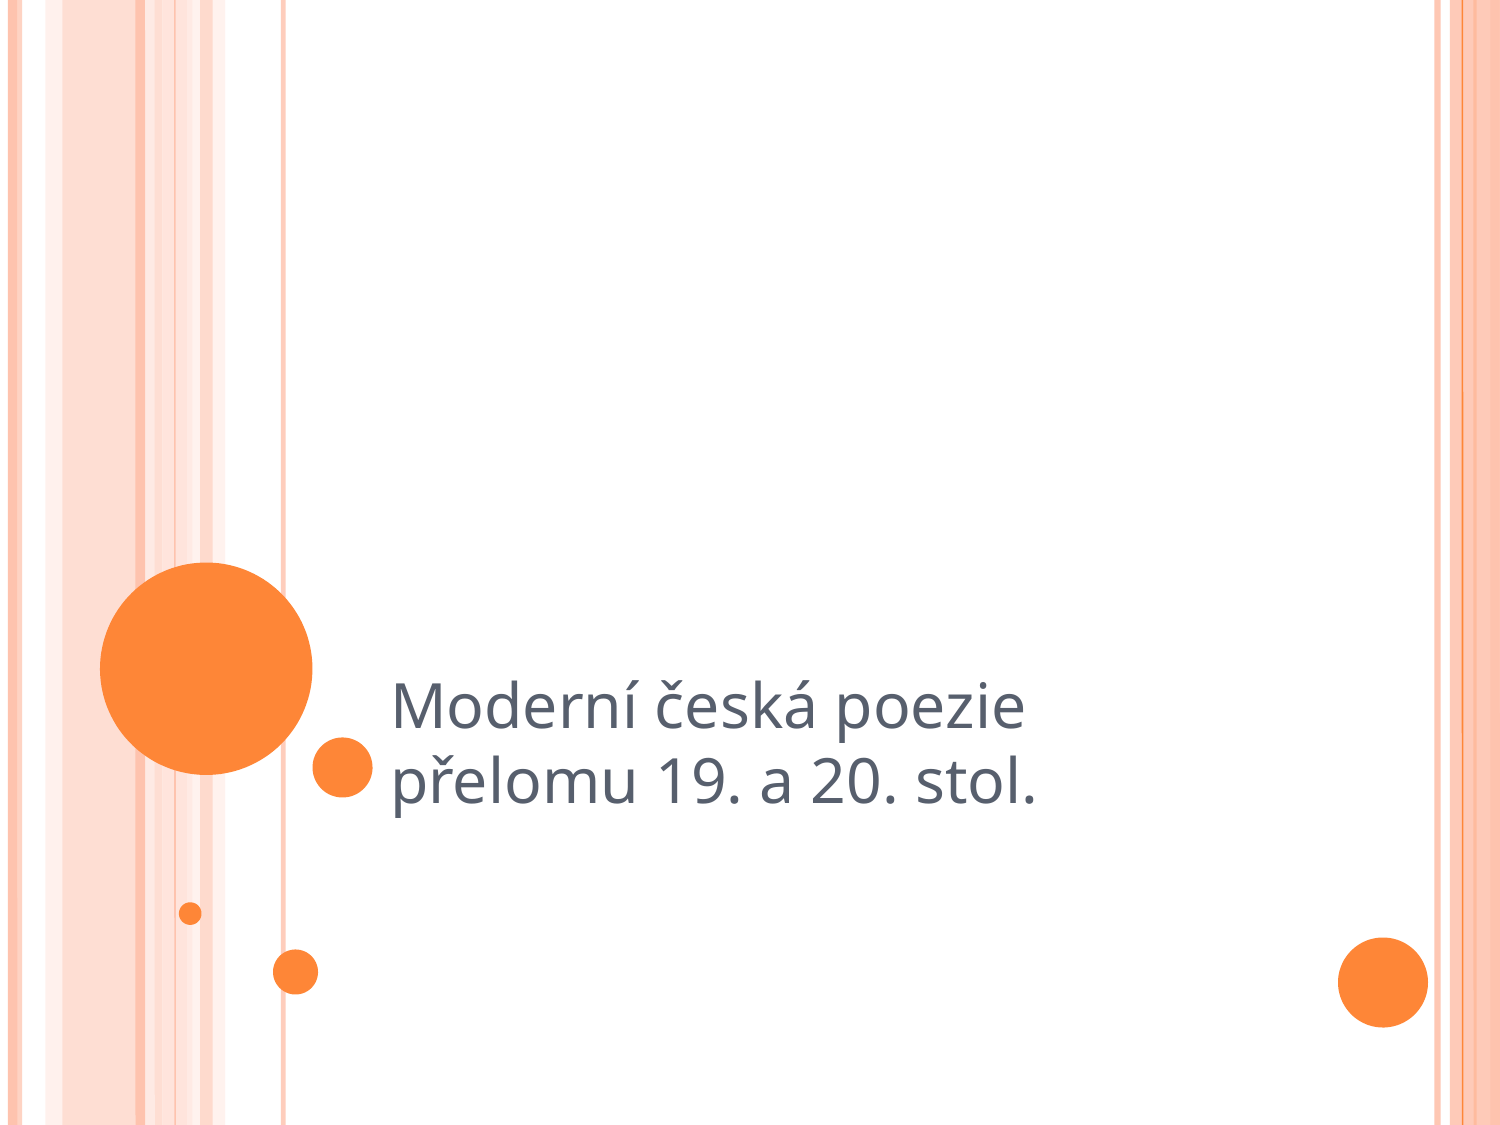

# Moderní česká poezie přelomu 19. a 20. stol.